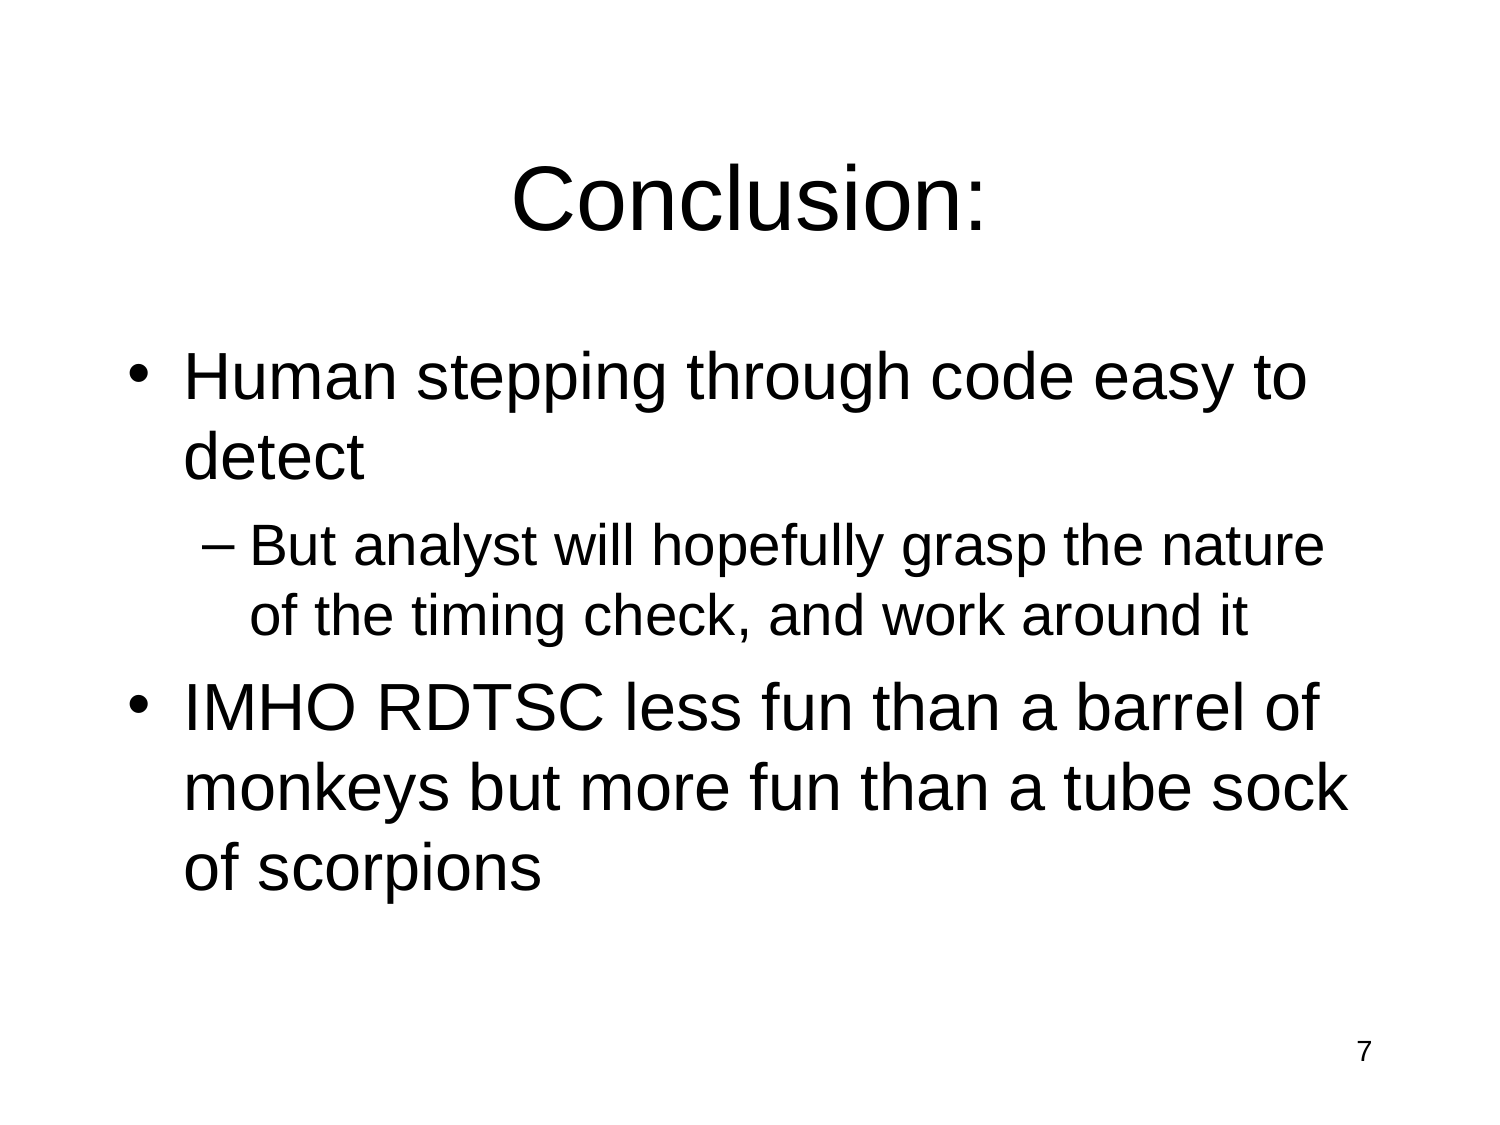

# Conclusion:
Human stepping through code easy to detect
But analyst will hopefully grasp the nature of the timing check, and work around it
IMHO RDTSC less fun than a barrel of monkeys but more fun than a tube sock of scorpions